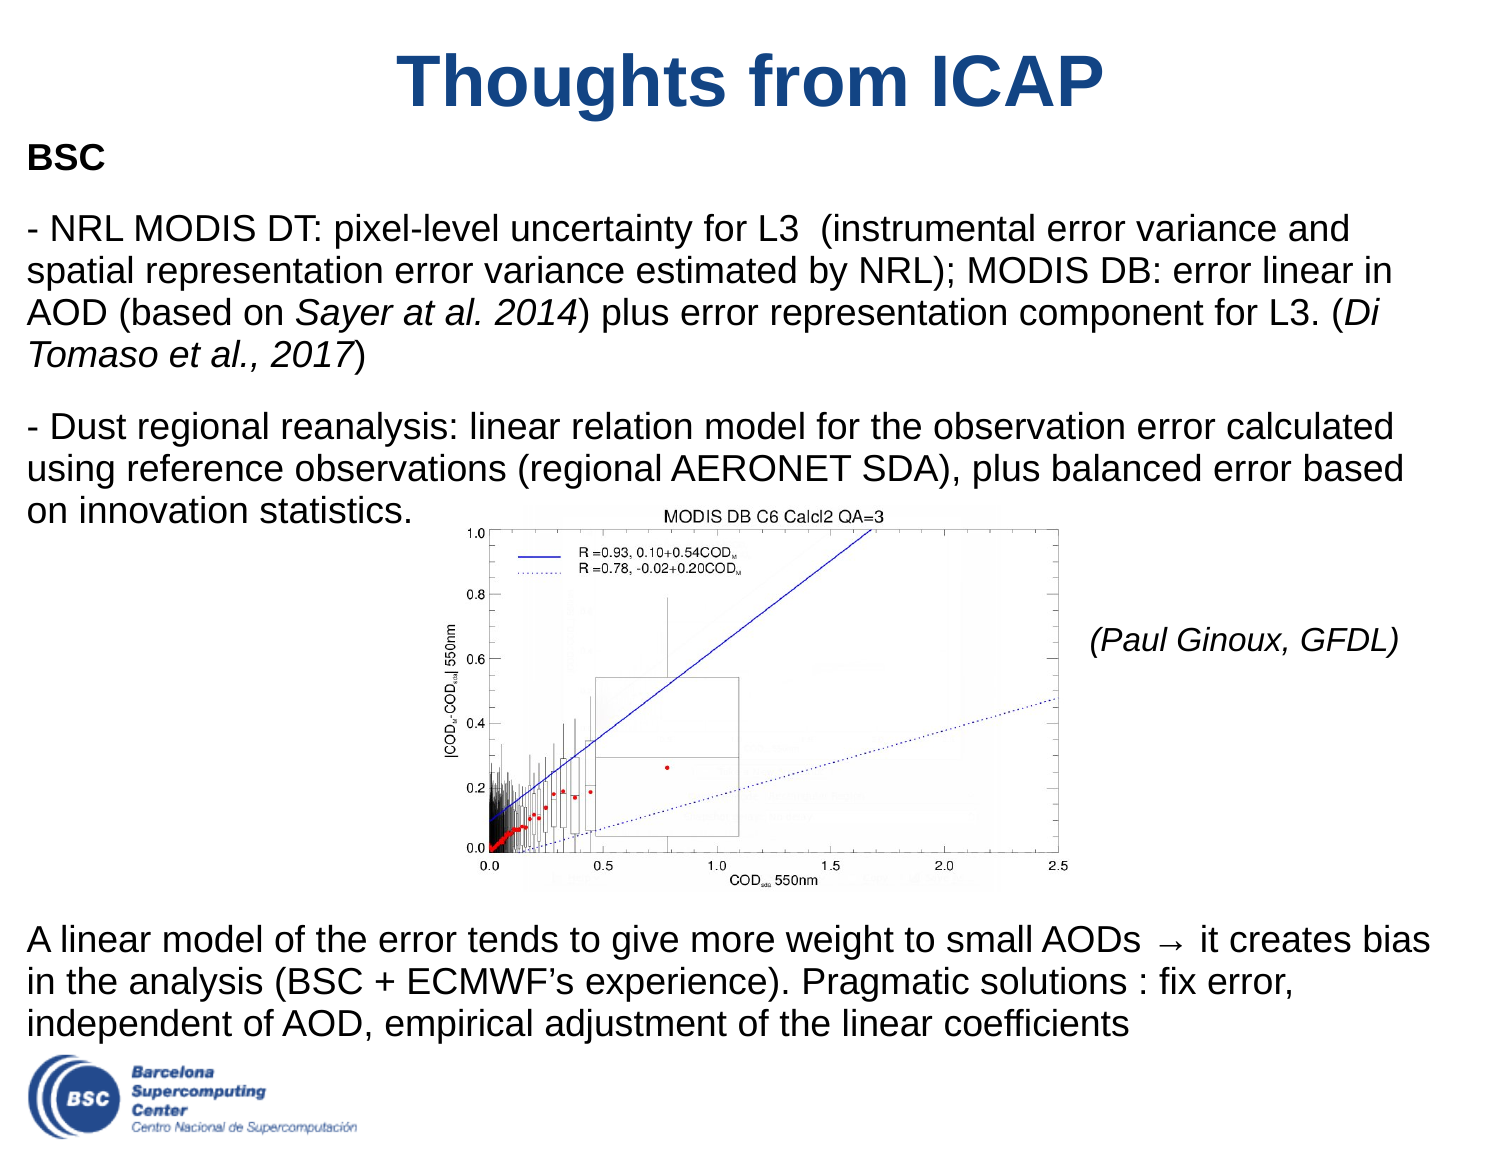

Thoughts from ICAP
BSC
- NRL MODIS DT: pixel-level uncertainty for L3 (instrumental error variance and spatial representation error variance estimated by NRL); MODIS DB: error linear in AOD (based on Sayer at al. 2014) plus error representation component for L3. (Di Tomaso et al., 2017)
- Dust regional reanalysis: linear relation model for the observation error calculated using reference observations (regional AERONET SDA), plus balanced error based on innovation statistics.
A linear model of the error tends to give more weight to small AODs → it creates bias in the analysis (BSC + ECMWF’s experience). Pragmatic solutions : fix error, independent of AOD, empirical adjustment of the linear coefficients
(Paul Ginoux, GFDL)